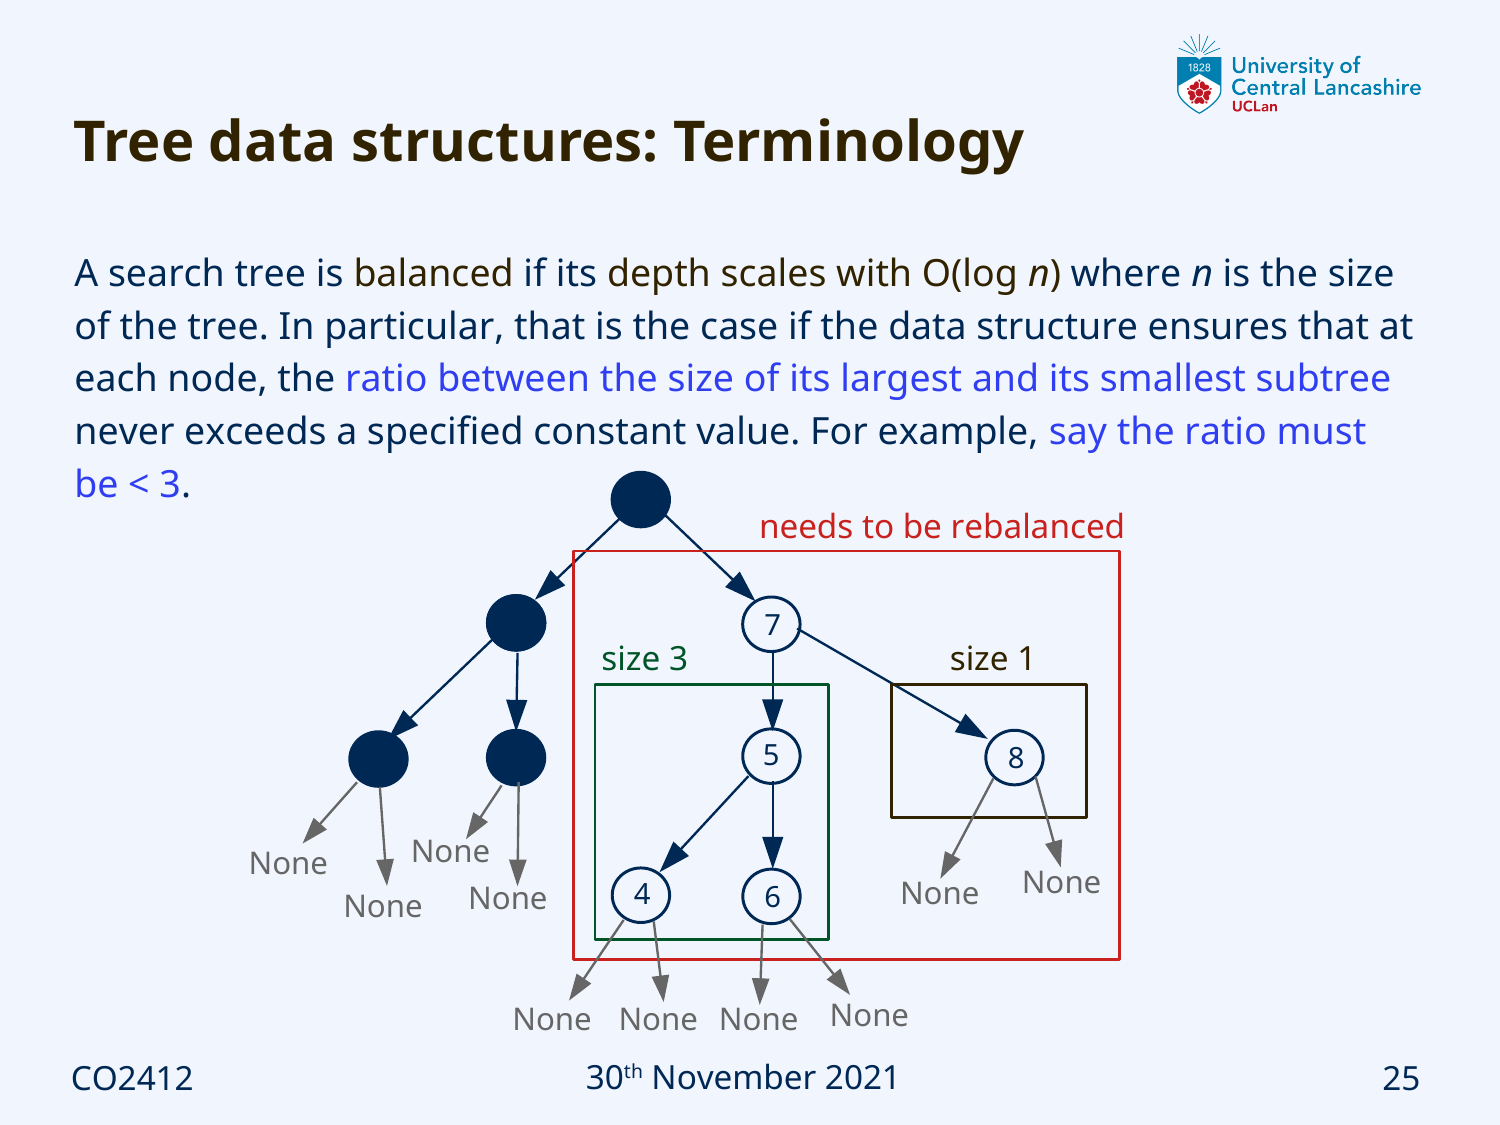

# Tree data structures: Terminology
A search tree is balanced if its depth scales with O(log n) where n is the size of the tree. In particular, that is the case if the data structure ensures that at each node, the ratio between the size of its largest and its smallest subtree never exceeds a specified constant value. For example, say the ratio must be < 3.
needs to be rebalanced
7
size 3
size 1
5
8
None
None
None
None
4
6
None
None
None
None
None
None